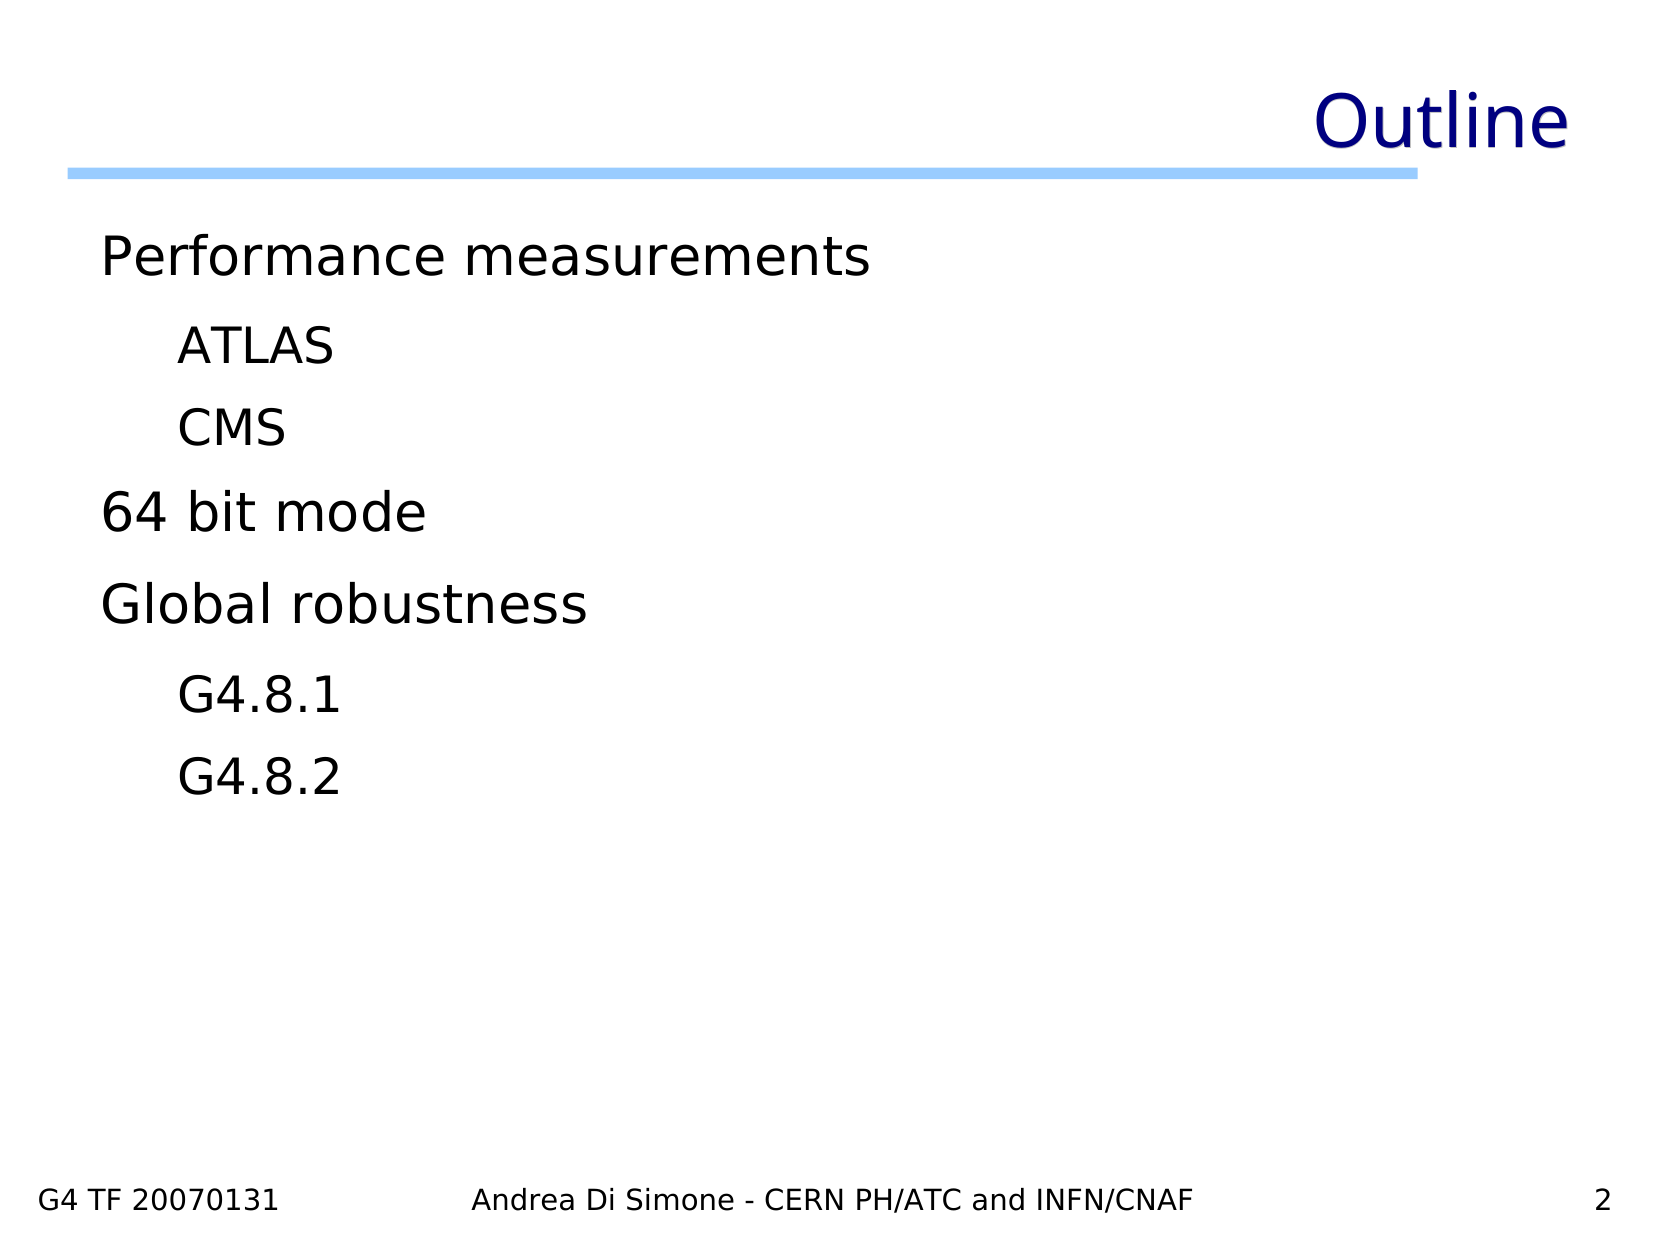

# Outline
Performance measurements
ATLAS
CMS
64 bit mode
Global robustness
G4.8.1
G4.8.2
G4 TF 20070131
Andrea Di Simone - CERN PH/ATC and INFN/CNAF
2